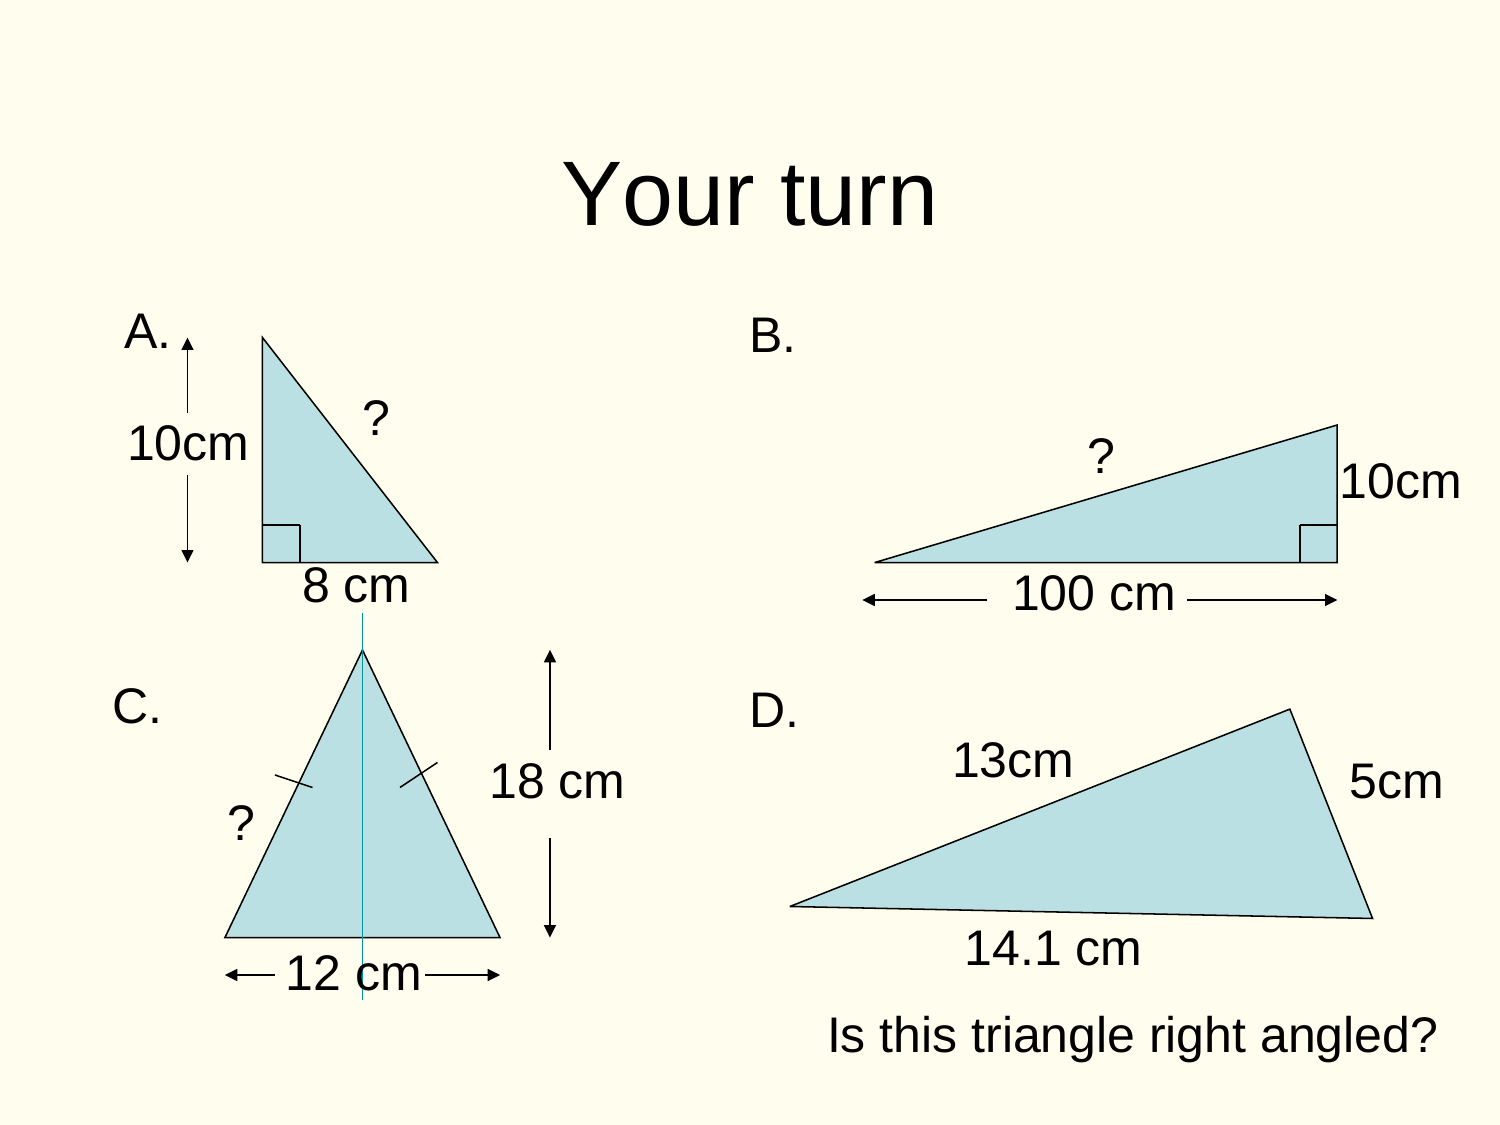

# Your turn
A.
B.
?
10cm
?
10cm
8 cm
100 cm
C.
D.
13cm
18 cm
5cm
?
14.1 cm
12 cm
Is this triangle right angled?